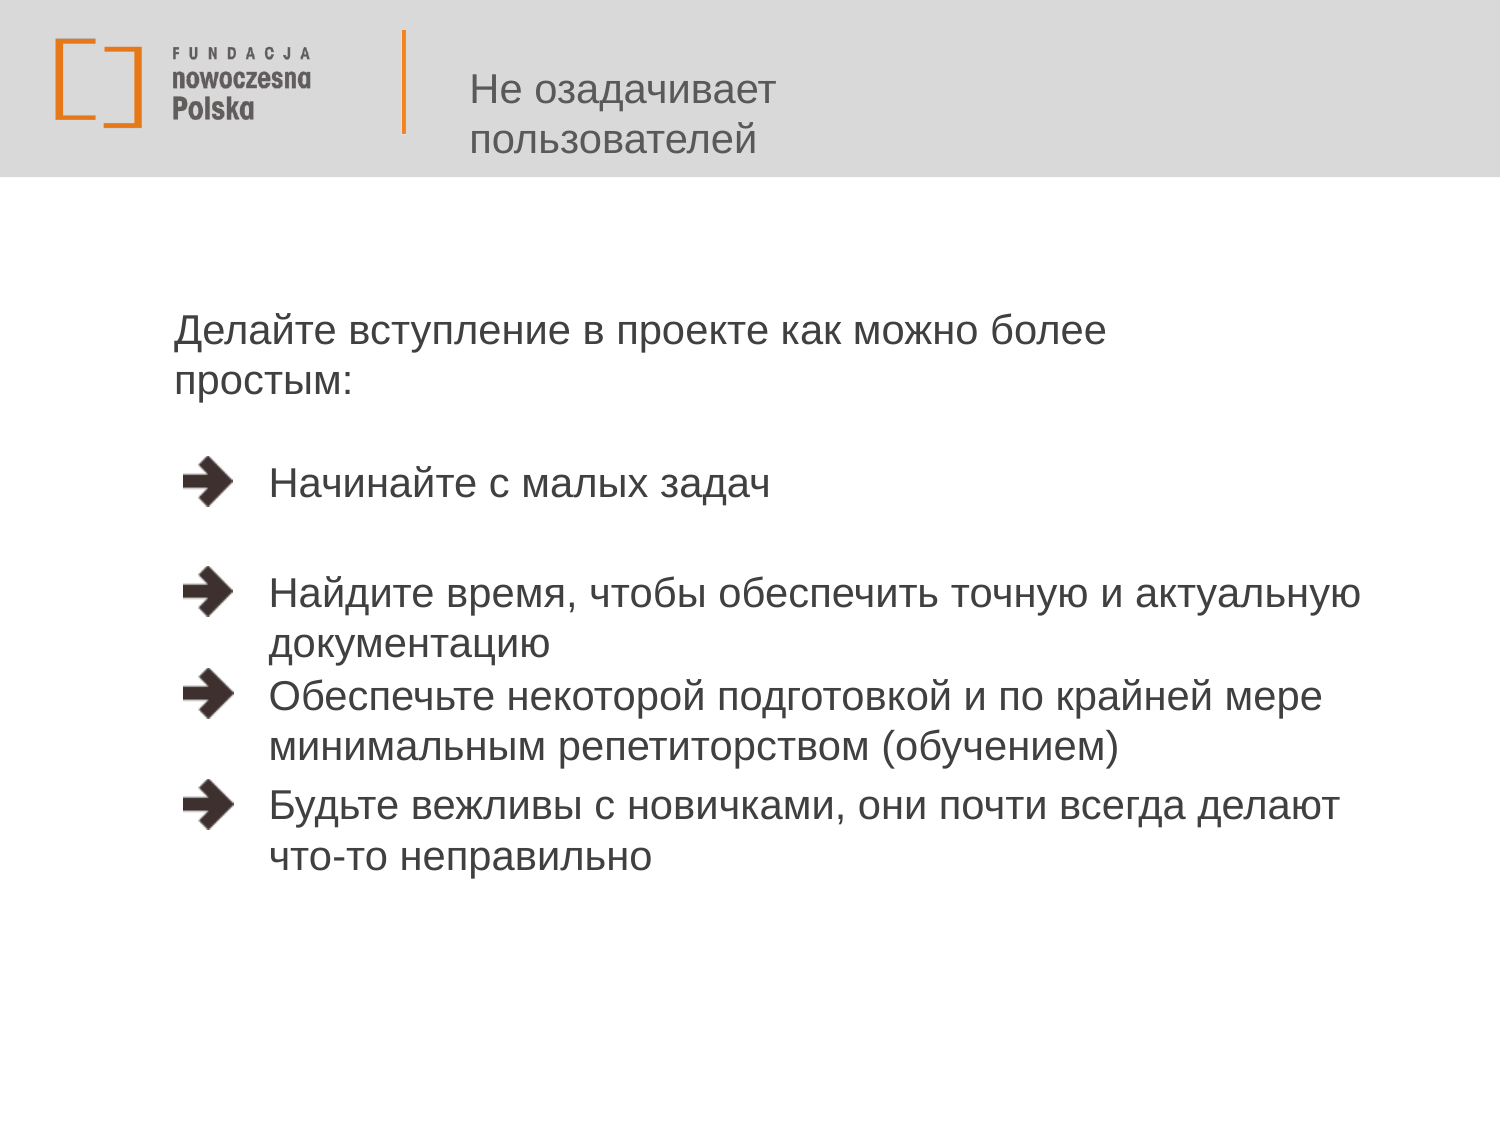

Не озадачивает пользователей
Делайте вступление в проекте как можно более простым:
Начинайте с малых задач
Найдите время, чтобы обеспечить точную и актуальную документацию
Обеспечьте некоторой подготовкой и по крайней мере минимальным репетиторством (обучением)
Будьте вежливы с новичками, они почти всегда делают что-то неправильно